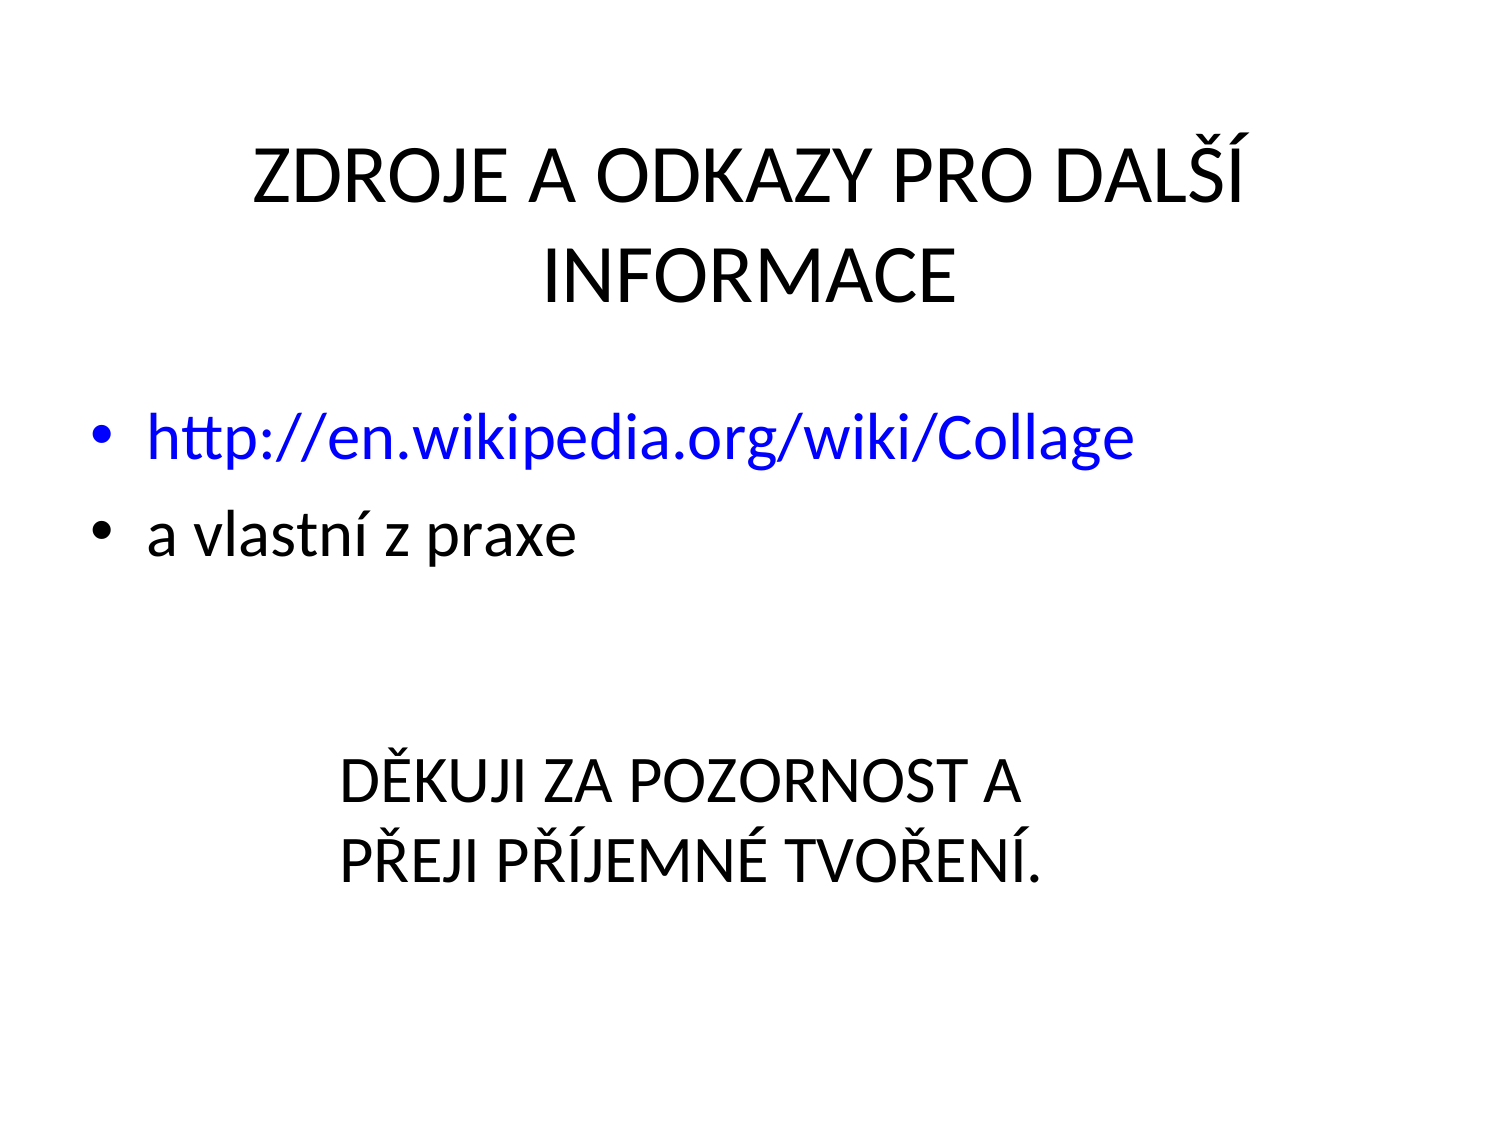

# ZDROJE A ODKAZY PRO DALŠÍ INFORMACE
http://en.wikipedia.org/wiki/Collage
a vlastní z praxe
DĚKUJI ZA POZORNOST A PŘEJI PŘÍJEMNÉ TVOŘENÍ.